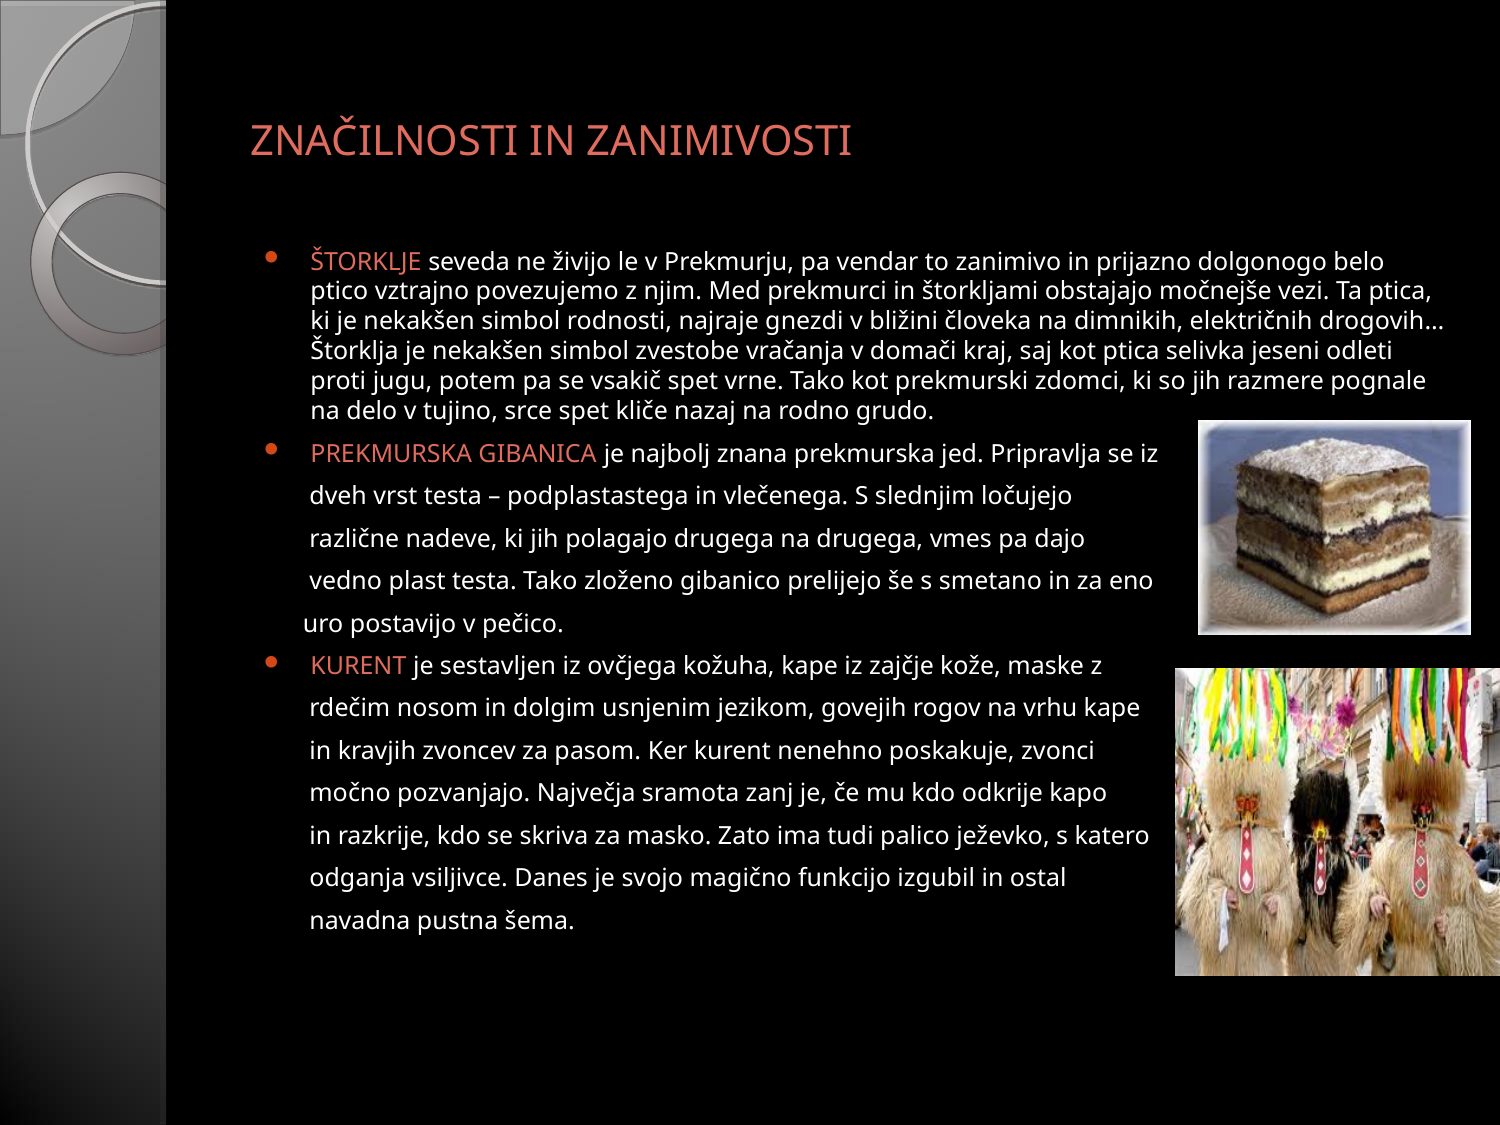

# ZNAČILNOSTI IN ZANIMIVOSTI
ŠTORKLJE seveda ne živijo le v Prekmurju, pa vendar to zanimivo in prijazno dolgonogo belo ptico vztrajno povezujemo z njim. Med prekmurci in štorkljami obstajajo močnejše vezi. Ta ptica, ki je nekakšen simbol rodnosti, najraje gnezdi v bližini človeka na dimnikih, električnih drogovih… Štorklja je nekakšen simbol zvestobe vračanja v domači kraj, saj kot ptica selivka jeseni odleti proti jugu, potem pa se vsakič spet vrne. Tako kot prekmurski zdomci, ki so jih razmere pognale na delo v tujino, srce spet kliče nazaj na rodno grudo.
PREKMURSKA GIBANICA je najbolj znana prekmurska jed. Pripravlja se iz
 dveh vrst testa – podplastastega in vlečenega. S slednjim ločujejo
 različne nadeve, ki jih polagajo drugega na drugega, vmes pa dajo
 vedno plast testa. Tako zloženo gibanico prelijejo še s smetano in za eno
 uro postavijo v pečico.
KURENT je sestavljen iz ovčjega kožuha, kape iz zajčje kože, maske z
 rdečim nosom in dolgim usnjenim jezikom, govejih rogov na vrhu kape
 in kravjih zvoncev za pasom. Ker kurent nenehno poskakuje, zvonci
 močno pozvanjajo. Največja sramota zanj je, če mu kdo odkrije kapo
 in razkrije, kdo se skriva za masko. Zato ima tudi palico ježevko, s katero
 odganja vsiljivce. Danes je svojo magično funkcijo izgubil in ostal
 navadna pustna šema.